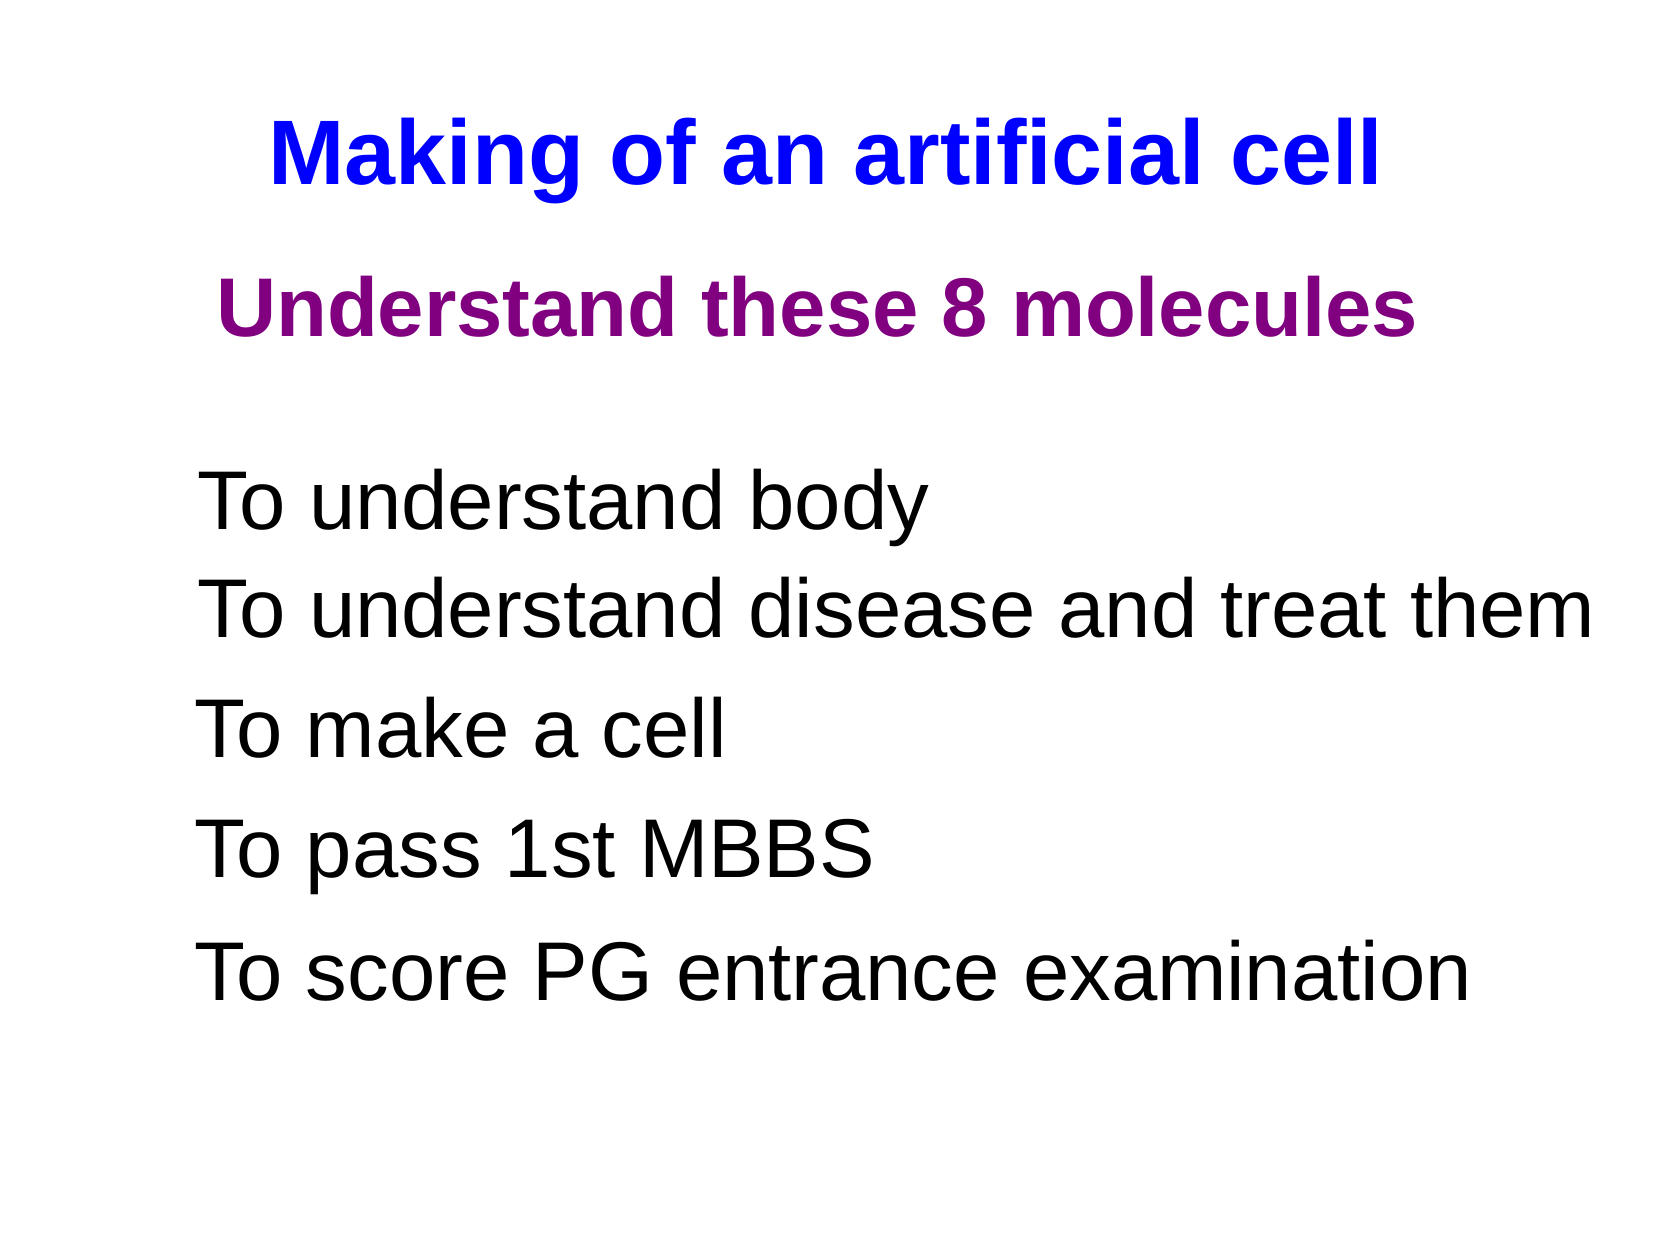

# Making of an artificial cell
Understand these 8 molecules
To understand body
To understand disease and treat them
To make a cell
To pass 1st MBBS
To score PG entrance examination